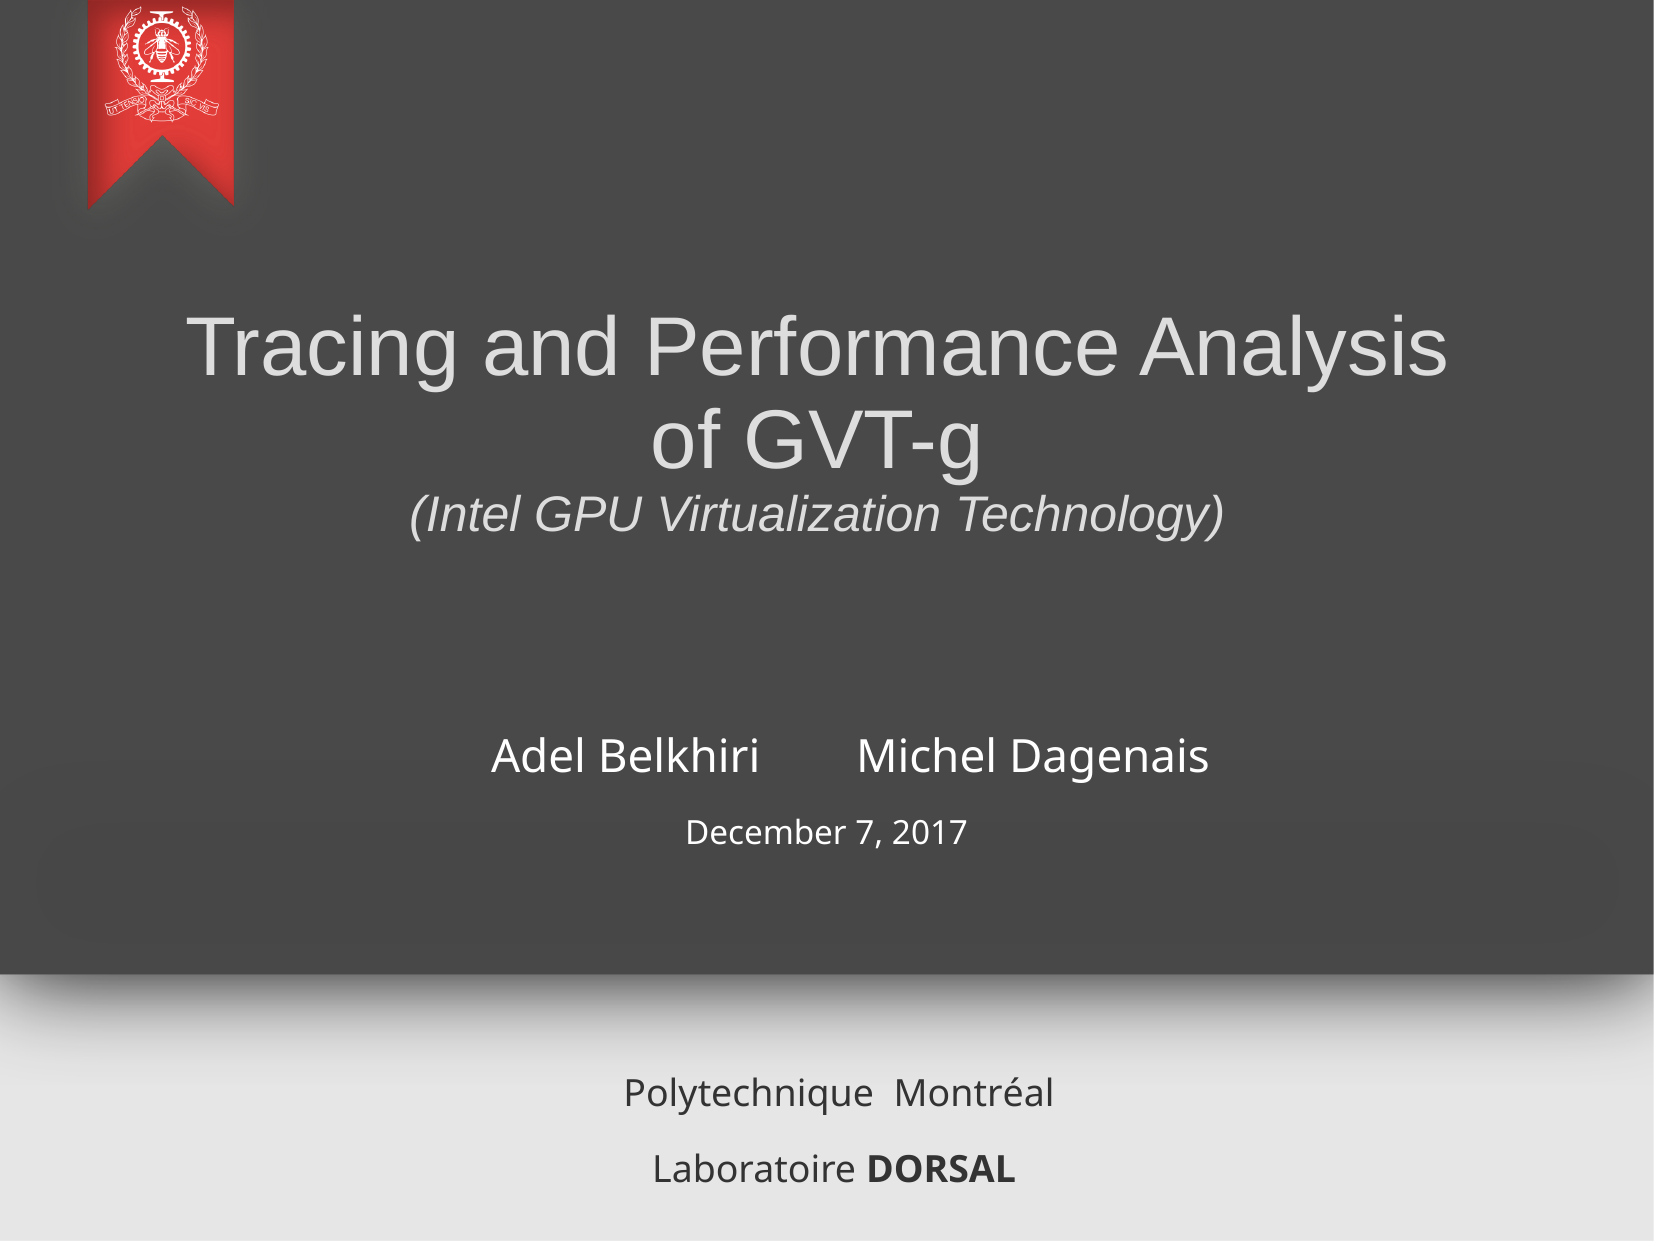

# Tracing and Performance Analysis of GVT-g (Intel GPU Virtualization Technology)
 Adel Belkhiri Michel Dagenais
December 7, 2017
 Polytechnique Montréal
Laboratoire DORSAL